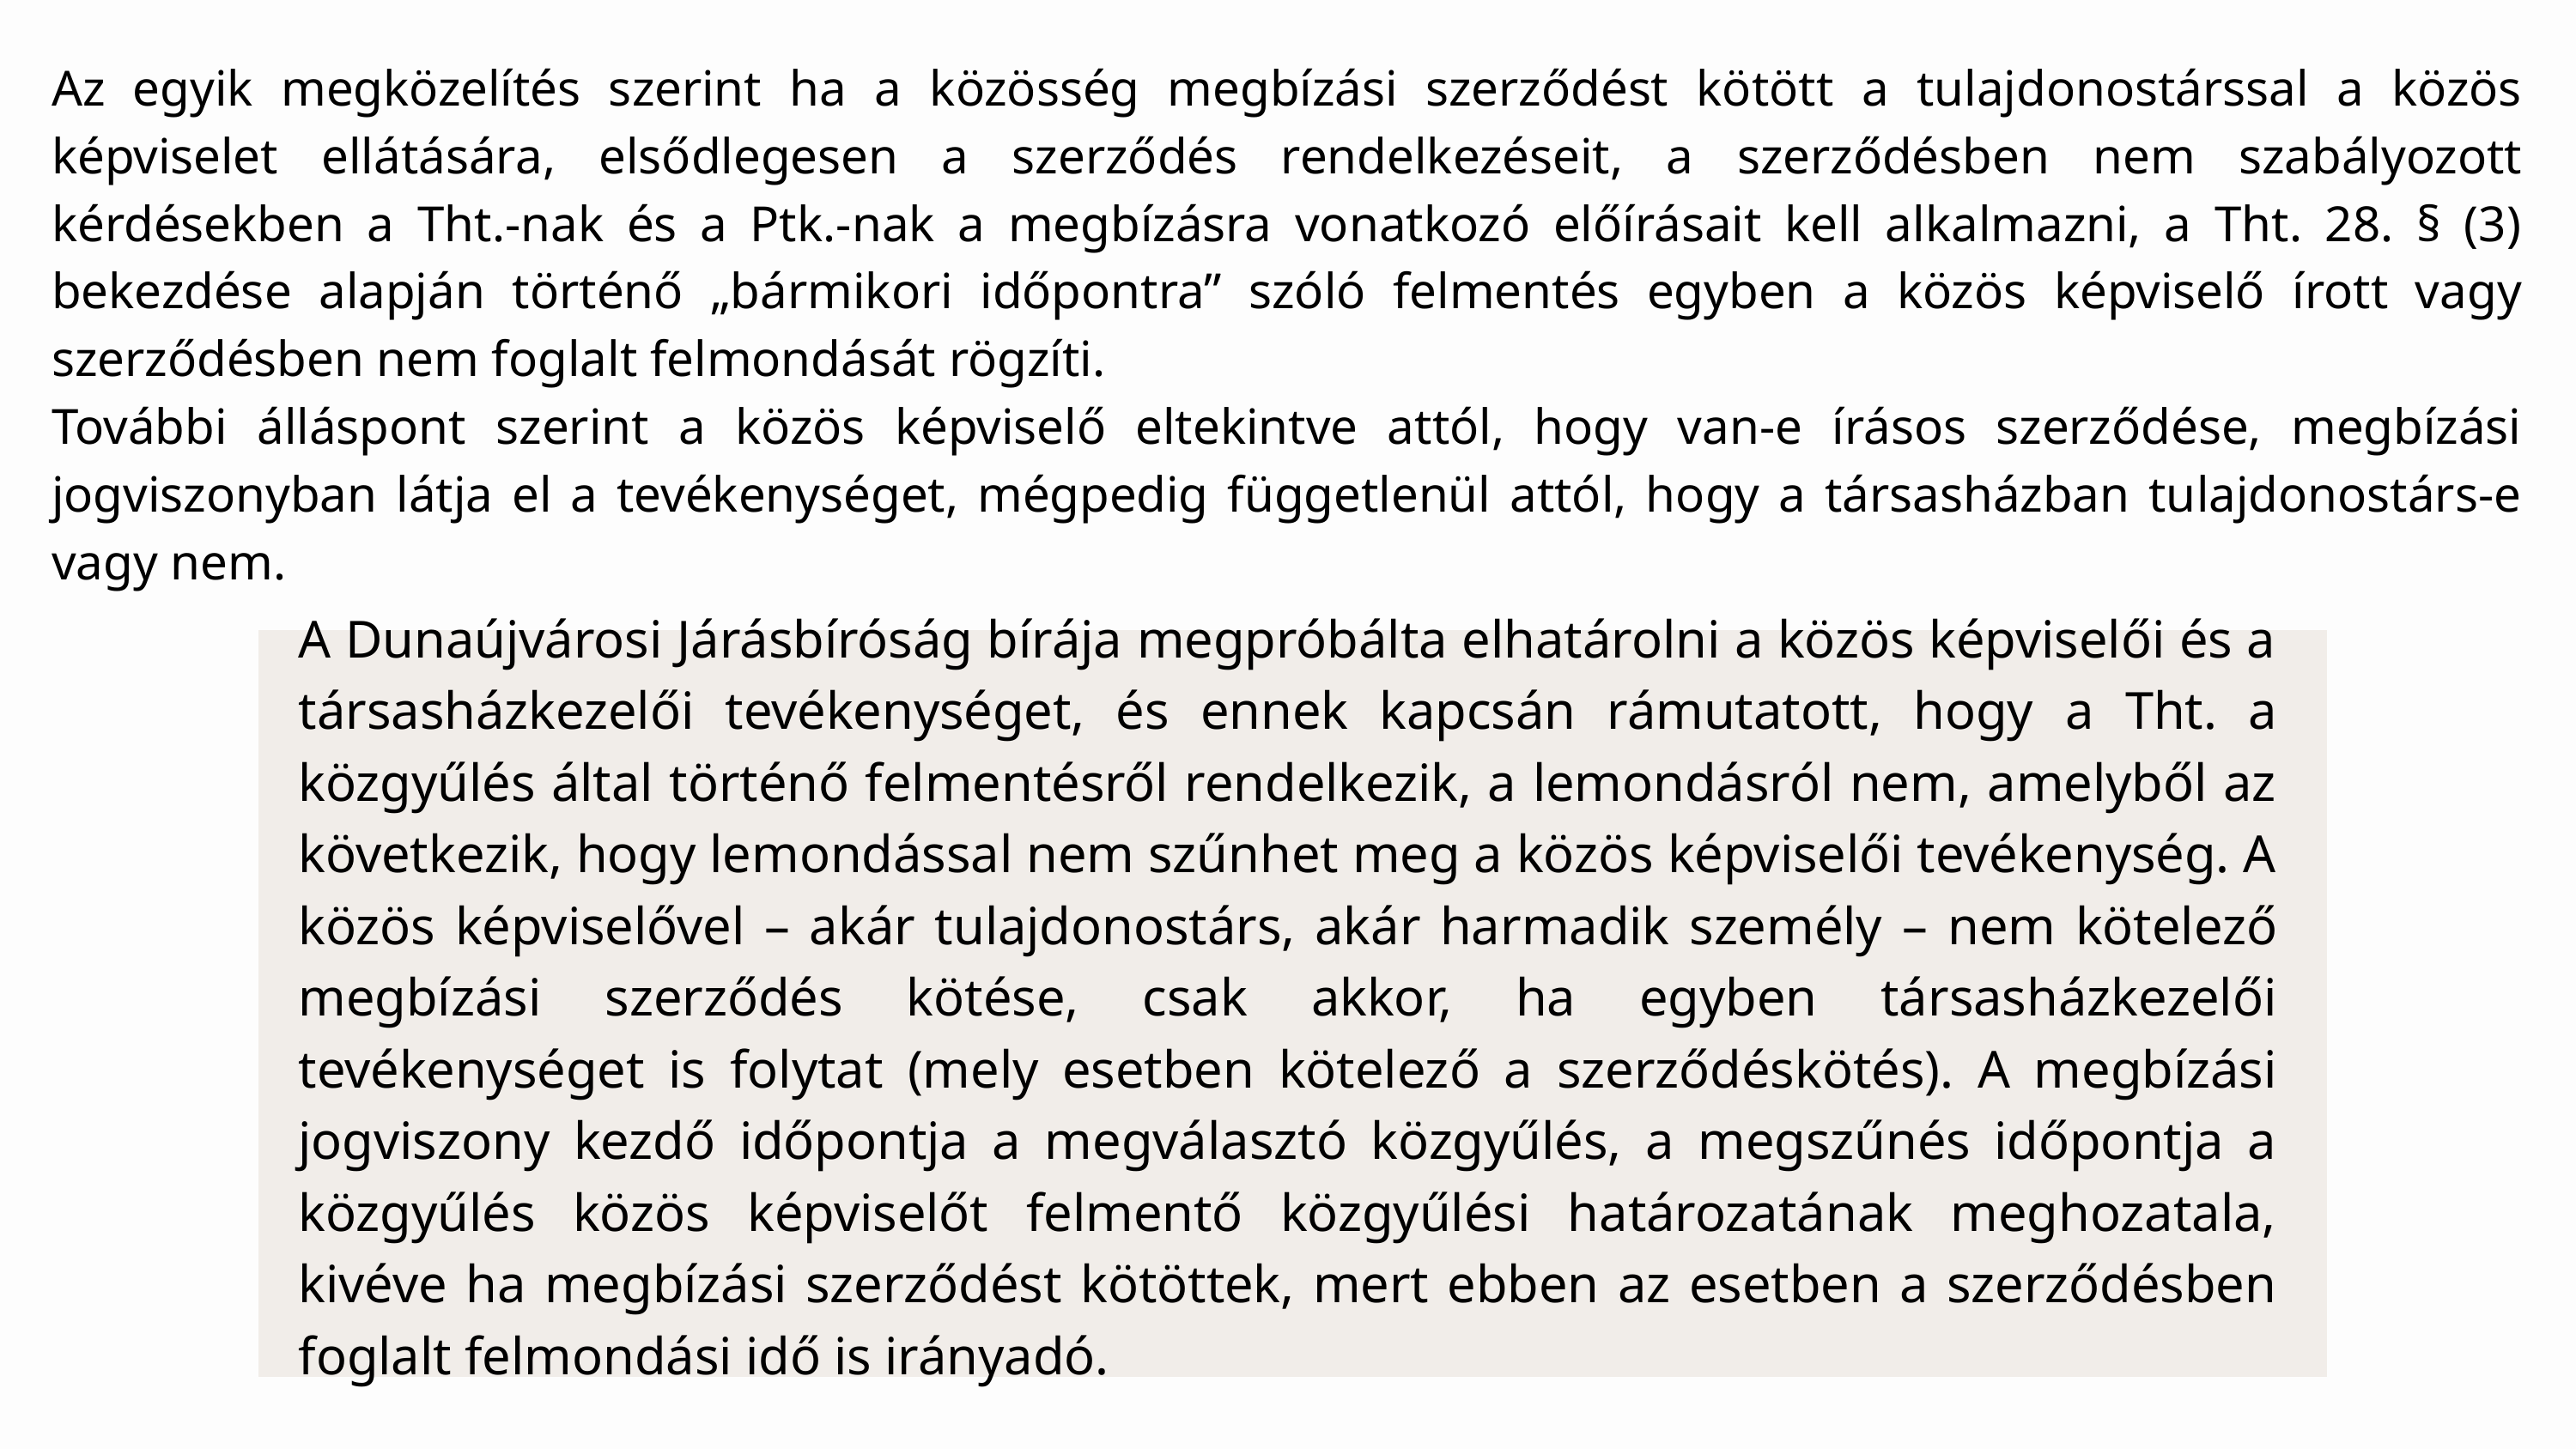

Az egyik megközelítés szerint ha a közösség megbízási szerződést kötött a tulajdonostárssal a közös képviselet ellátására, elsődlegesen a szerződés rendelkezéseit, a szerződésben nem szabályozott kérdésekben a Tht.-nak és a Ptk.-nak a megbízásra vonatkozó előírásait kell alkalmazni, a Tht. 28. § (3) bekezdése alapján történő „bármikori időpontra” szóló felmentés egyben a közös képviselő írott vagy szerződésben nem foglalt felmondását rögzíti.
További álláspont szerint a közös képviselő eltekintve attól, hogy van-e írásos szerződése, megbízási jogviszonyban látja el a tevékenységet, mégpedig függetlenül attól, hogy a társasházban tulajdonostárs-e vagy nem.
A Dunaújvárosi Járásbíróság bírája megpróbálta elhatárolni a közös képviselői és a társasházkezelői tevékenységet, és ennek kapcsán rámutatott, hogy a Tht. a közgyűlés által történő felmentésről rendelkezik, a lemondásról nem, amelyből az következik, hogy lemondással nem szűnhet meg a közös képviselői tevékenység. A közös képviselővel – akár tulajdonostárs, akár harmadik személy – nem kötelező megbízási szerződés kötése, csak akkor, ha egyben társasházkezelői tevékenységet is folytat (mely esetben kötelező a szerződéskötés). A megbízási jogviszony kezdő időpontja a megválasztó közgyűlés, a megszűnés időpontja a közgyűlés közös képviselőt felmentő közgyűlési határozatának meghozatala, kivéve ha megbízási szerződést kötöttek, mert ebben az esetben a szerződésben foglalt felmondási idő is irányadó.